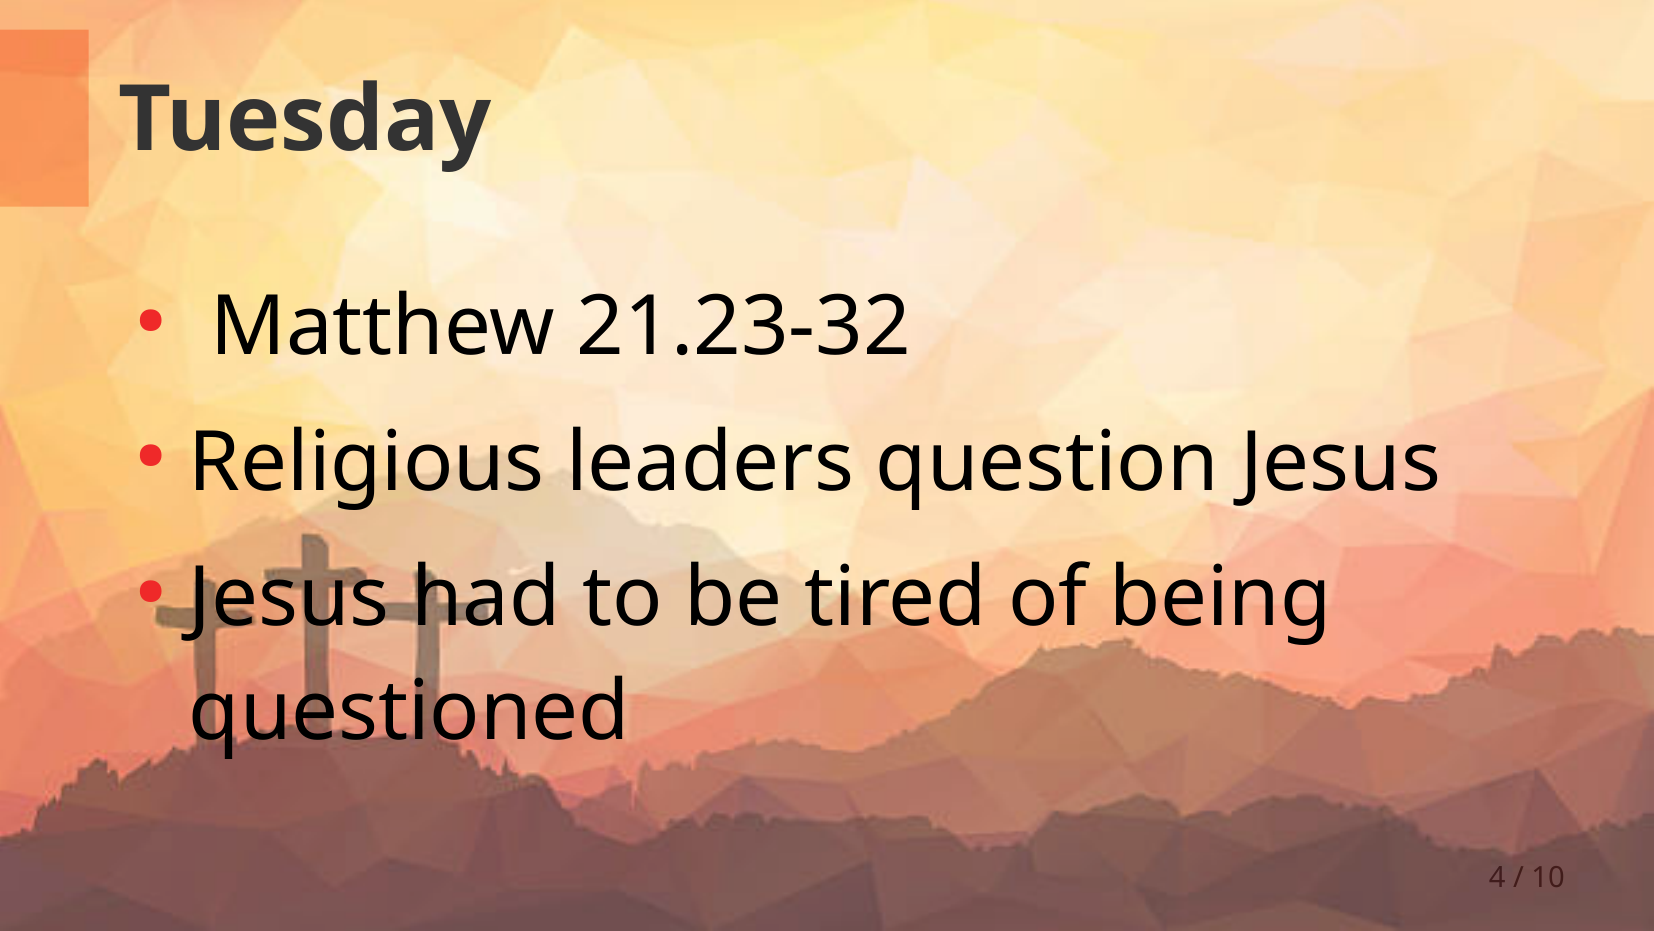

# Tuesday
 Matthew 21.23-32
Religious leaders question Jesus
Jesus had to be tired of being questioned
4